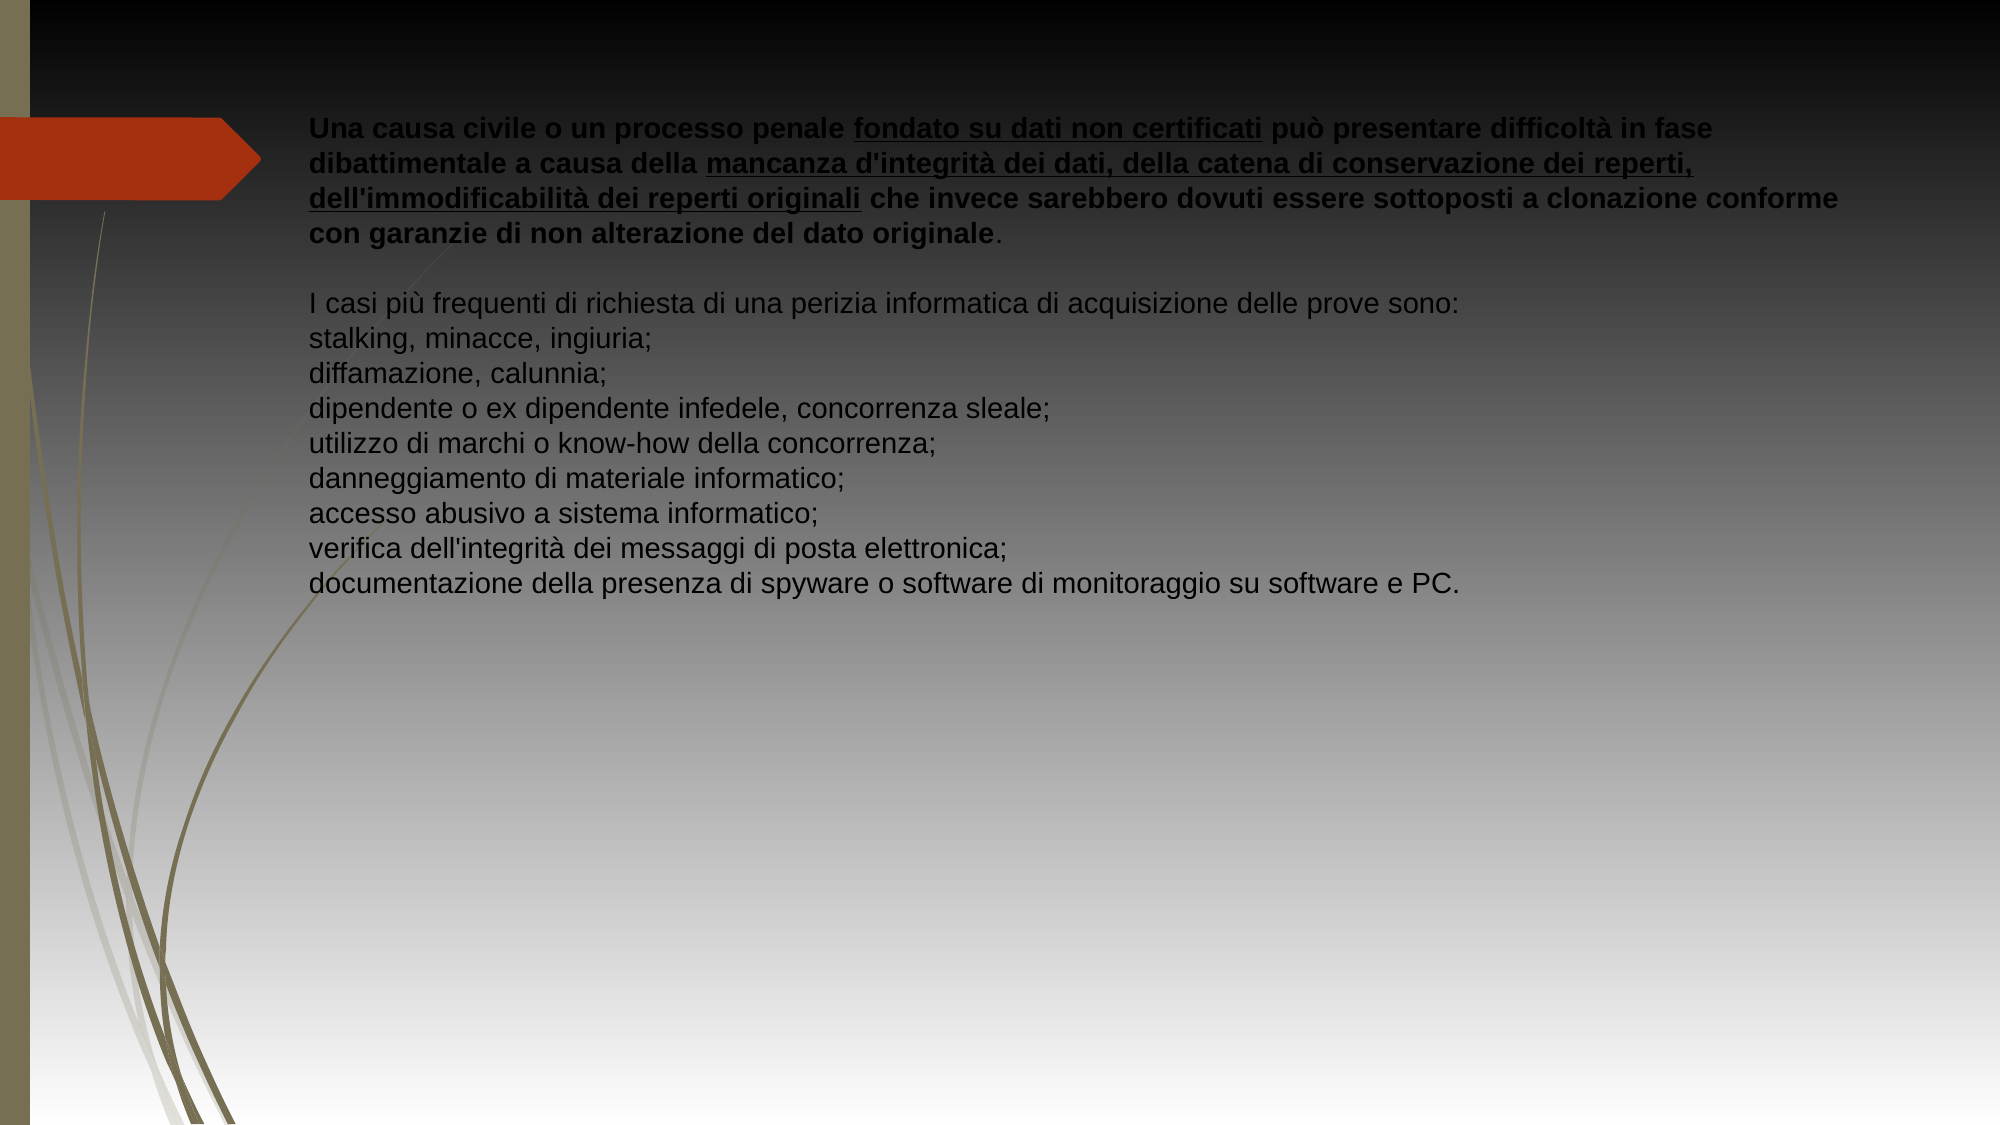

Una causa civile o un processo penale fondato su dati non certificati può presentare difficoltà in fase dibattimentale a causa della mancanza d'integrità dei dati, della catena di conservazione dei reperti, dell'immodificabilità dei reperti originali che invece sarebbero dovuti essere sottoposti a clonazione conforme con garanzie di non alterazione del dato originale.
I casi più frequenti di richiesta di una perizia informatica di acquisizione delle prove sono:
stalking, minacce, ingiuria;
diffamazione, calunnia;
dipendente o ex dipendente infedele, concorrenza sleale;
utilizzo di marchi o know-how della concorrenza;
danneggiamento di materiale informatico;
accesso abusivo a sistema informatico;
verifica dell'integrità dei messaggi di posta elettronica;
documentazione della presenza di spyware o software di monitoraggio su software e PC.
#